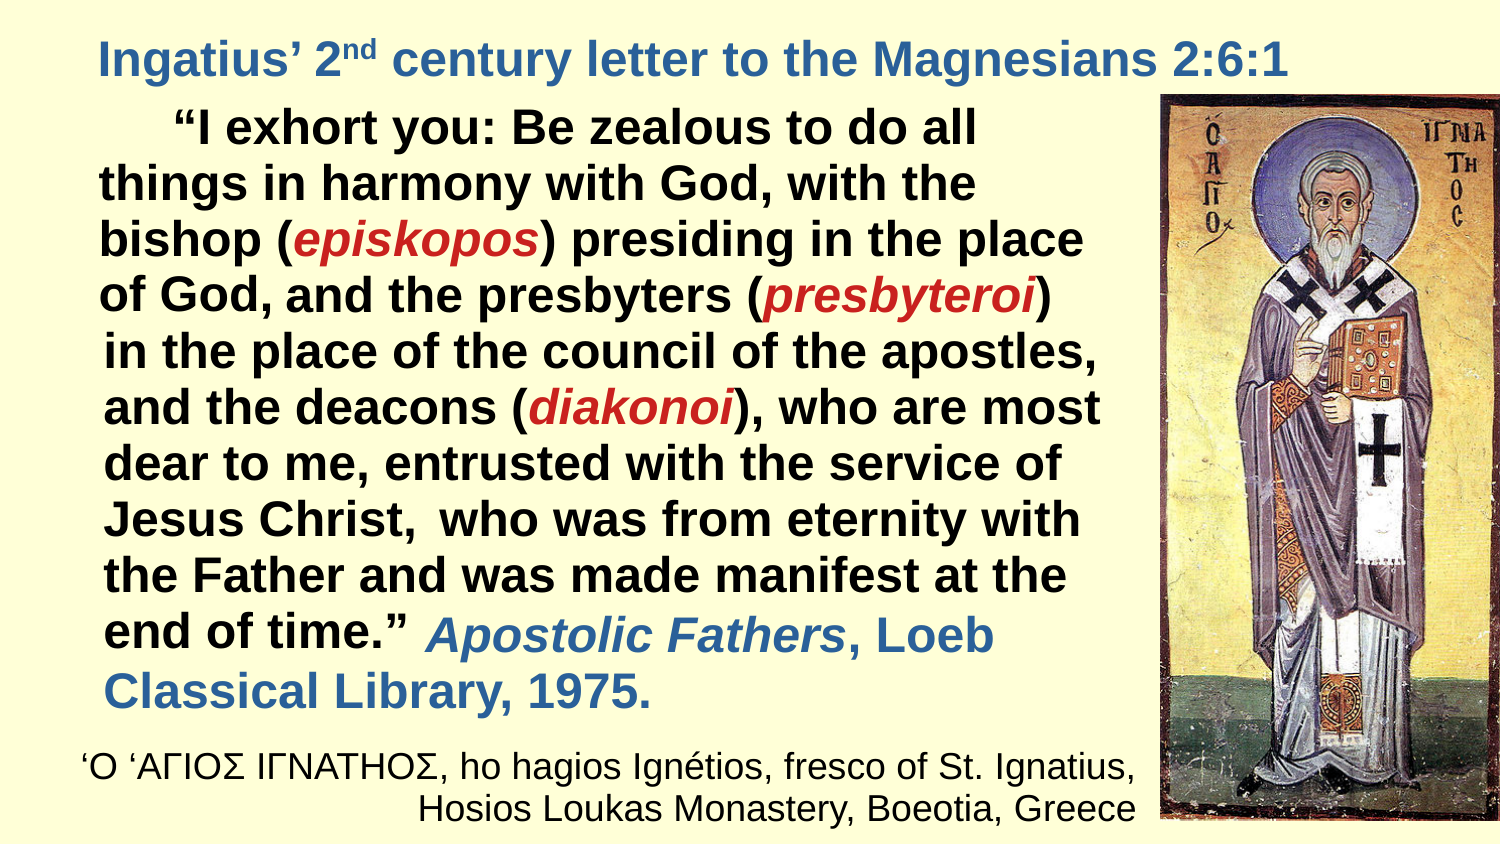

Ingatius’ 2nd century letter to the Magnesians 2:6:1
	“I exhort you: Be zealous to do all things in harmony with God, with the bishop (episkopos) presiding in the place of God,
 and the presbyters (presbyteroi)
in the place of the council of the apostles,
and the deacons (diakonoi), who are most dear to me, entrusted with the service of Jesus Christ,
 who was from eternity with the Father and was made manifest at the end of time.”
 Apostolic Fathers, Loeb Classical Library, 1975.
‘Ο ‘ΑΓΙΟΣ ΙΓΝΑΤΗΟΣ, ho hagios Ignétios, fresco of St. Ignatius,
Hosios Loukas Monastery, Boeotia, Greece